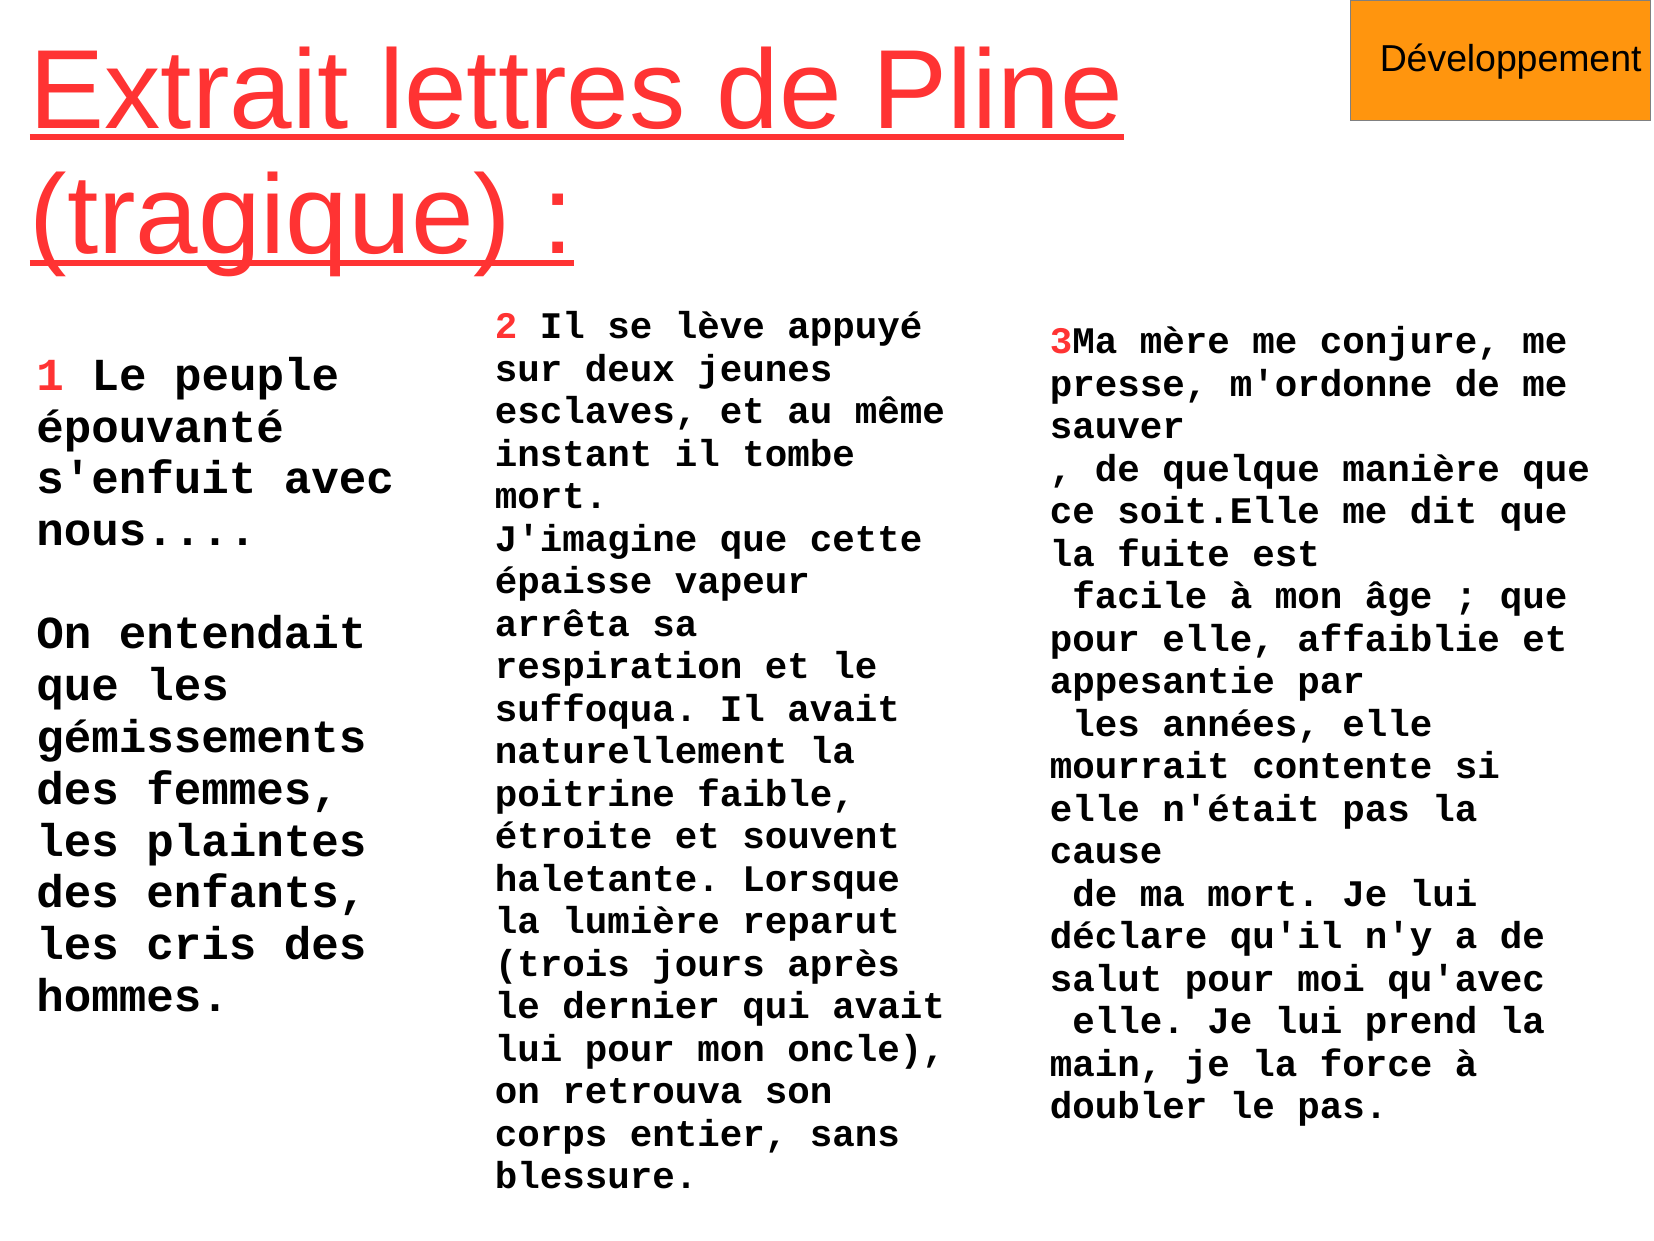

Extrait lettres de Pline (tragique) :
Développement
2 Il se lève appuyé sur deux jeunes esclaves, et au même instant il tombe mort.
J'imagine que cette épaisse vapeur arrêta sa respiration et le suffoqua. Il avait naturellement la poitrine faible, étroite et souvent haletante. Lorsque la lumière reparut (trois jours après le dernier qui avait lui pour mon oncle), on retrouva son corps entier, sans blessure.
3Ma mère me conjure, me presse, m'ordonne de me sauver
, de quelque manière que ce soit.Elle me dit que la fuite est
 facile à mon âge ; que pour elle, affaiblie et appesantie par
 les années, elle mourrait contente si elle n'était pas la cause
 de ma mort. Je lui déclare qu'il n'y a de salut pour moi qu'avec
 elle. Je lui prend la main, je la force à doubler le pas.
1 Le peuple épouvanté s'enfuit avec nous....
On entendait que les gémissements des femmes, les plaintes des enfants, les cris des hommes.